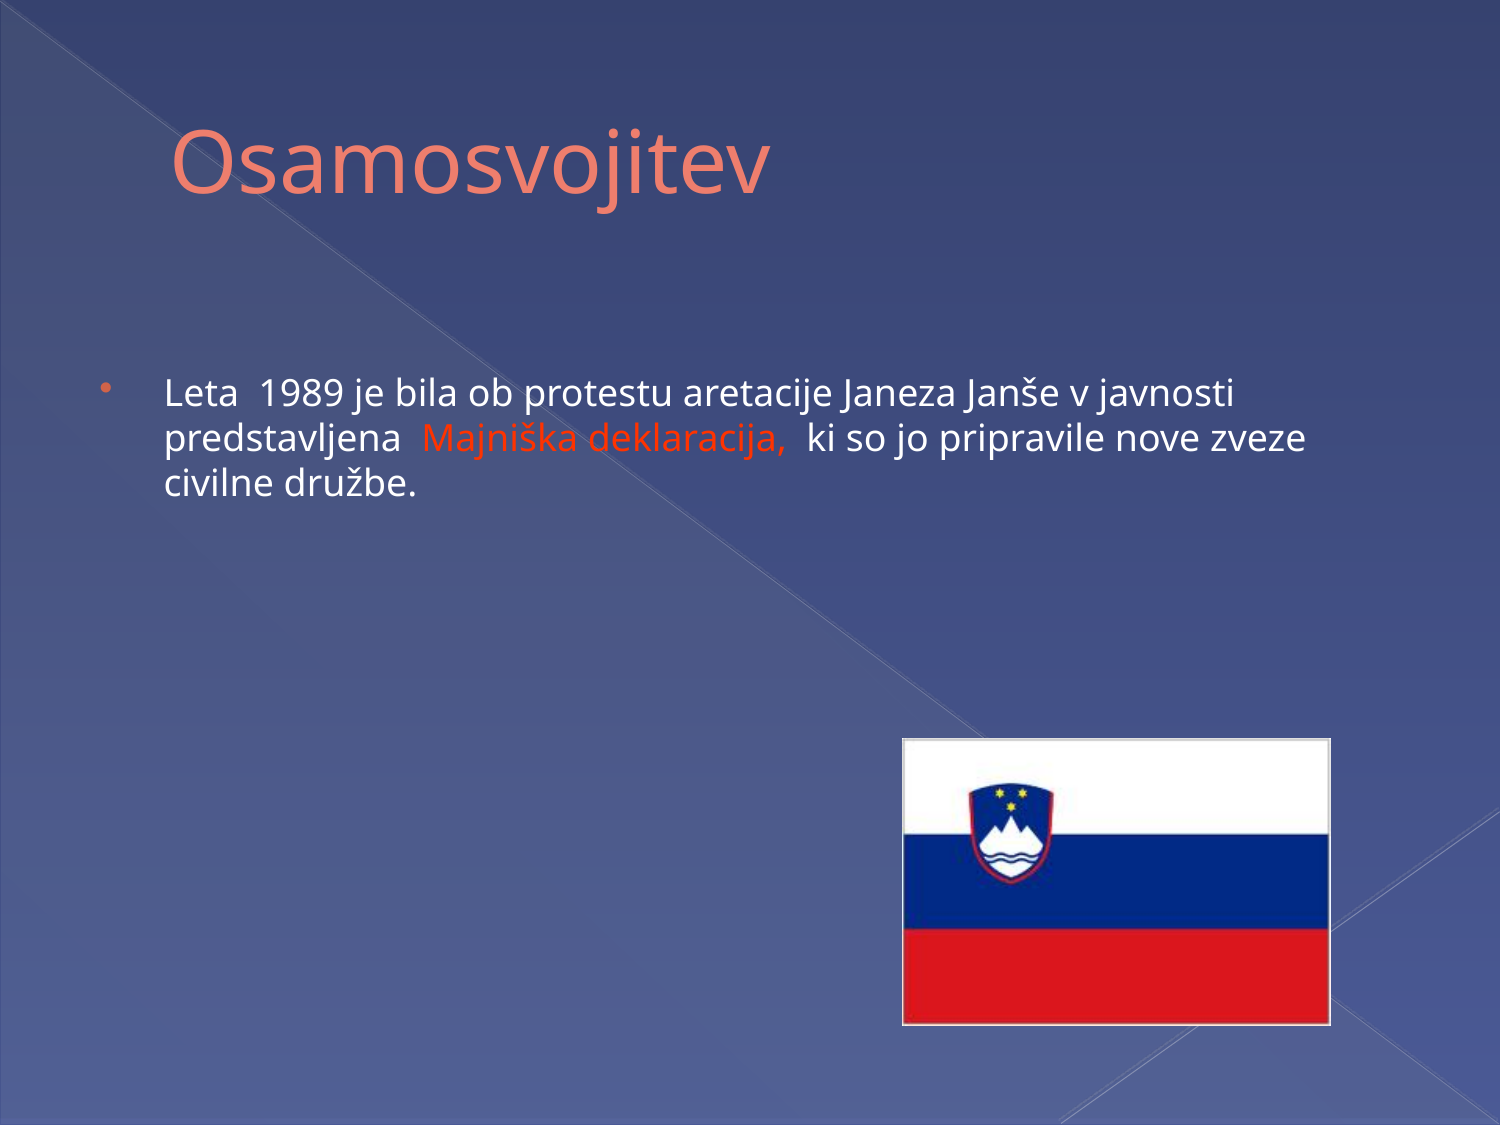

# Osamosvojitev
Leta 1989 je bila ob protestu aretacije Janeza Janše v javnosti predstavljena Majniška deklaracija, ki so jo pripravile nove zveze civilne družbe.